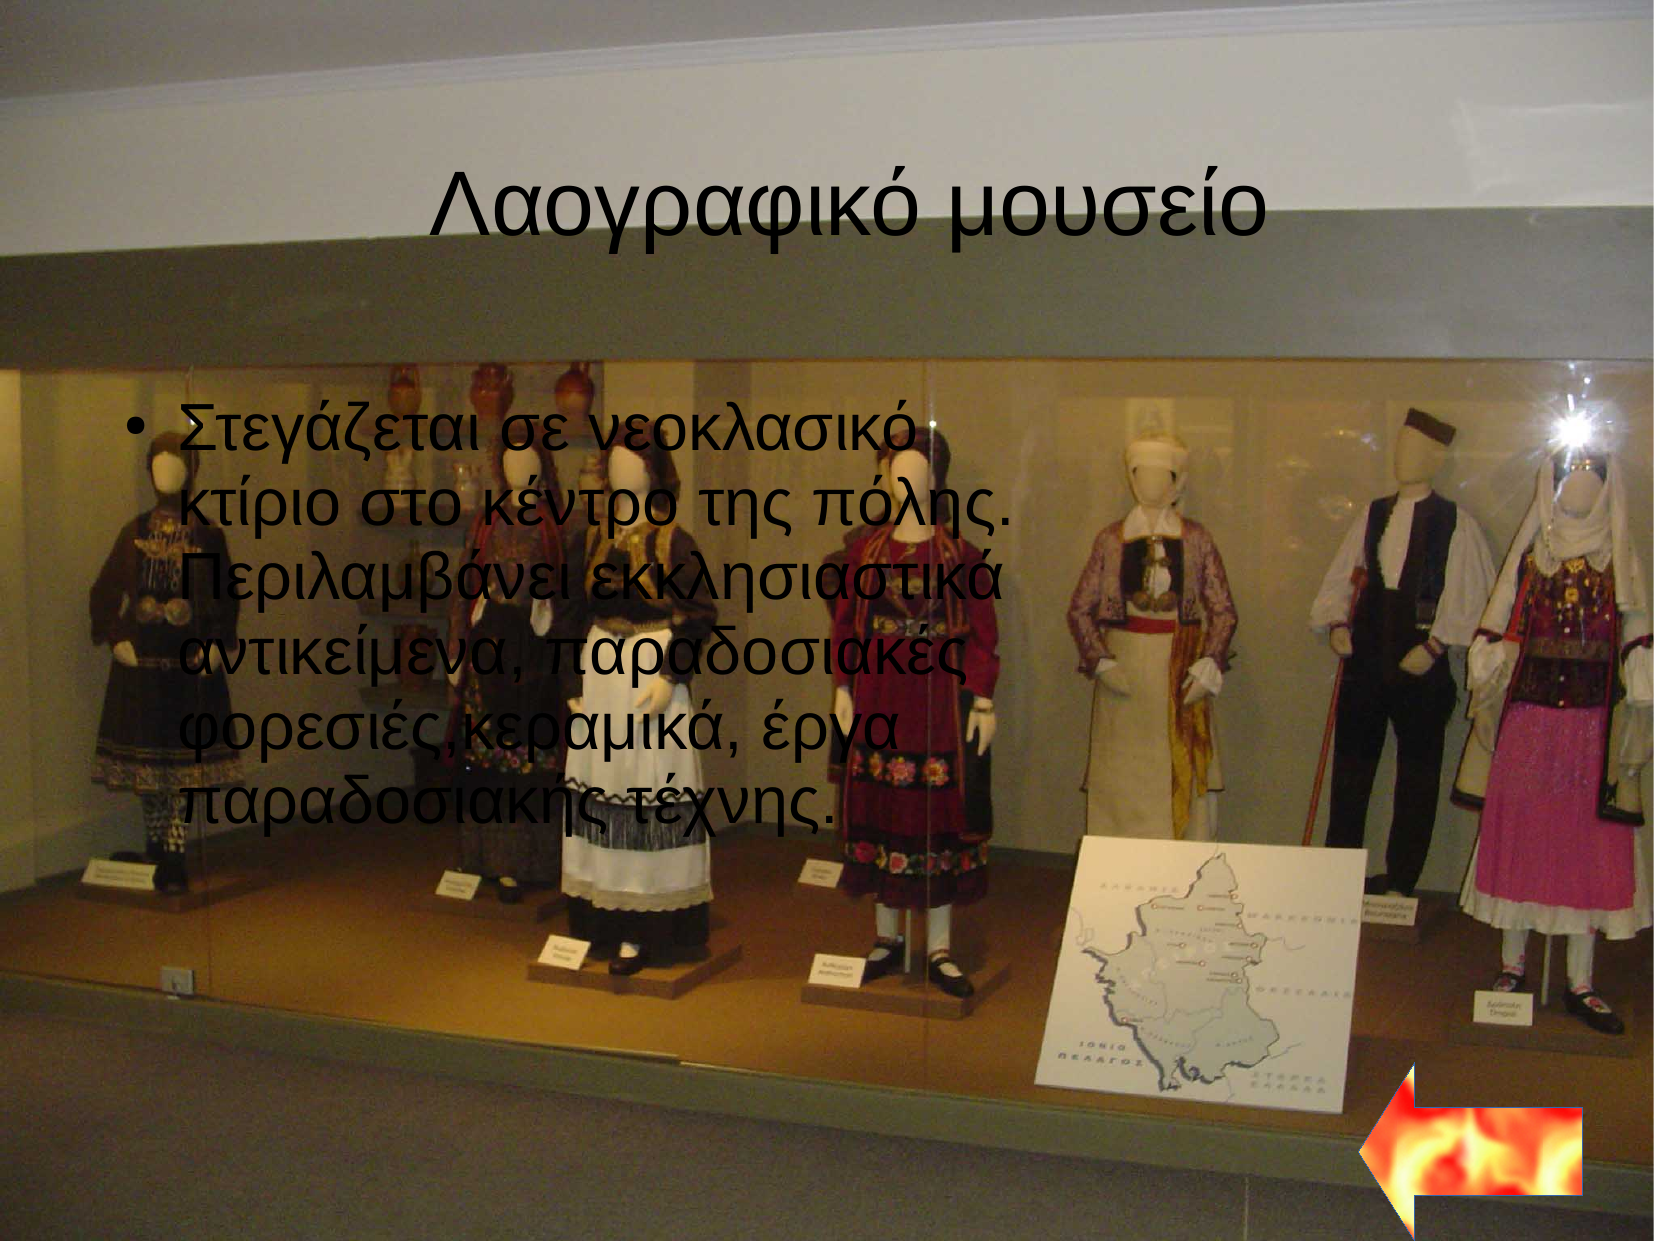

# Λαογραφικό μουσείο
Στεγάζεται σε νεοκλασικό κτίριο στο κέντρο της πόλης. Περιλαμβάνει εκκλησιαστικά αντικείμενα, παραδοσιακές φορεσιές,κεραμικά, έργα παραδοσιακής τέχνης.